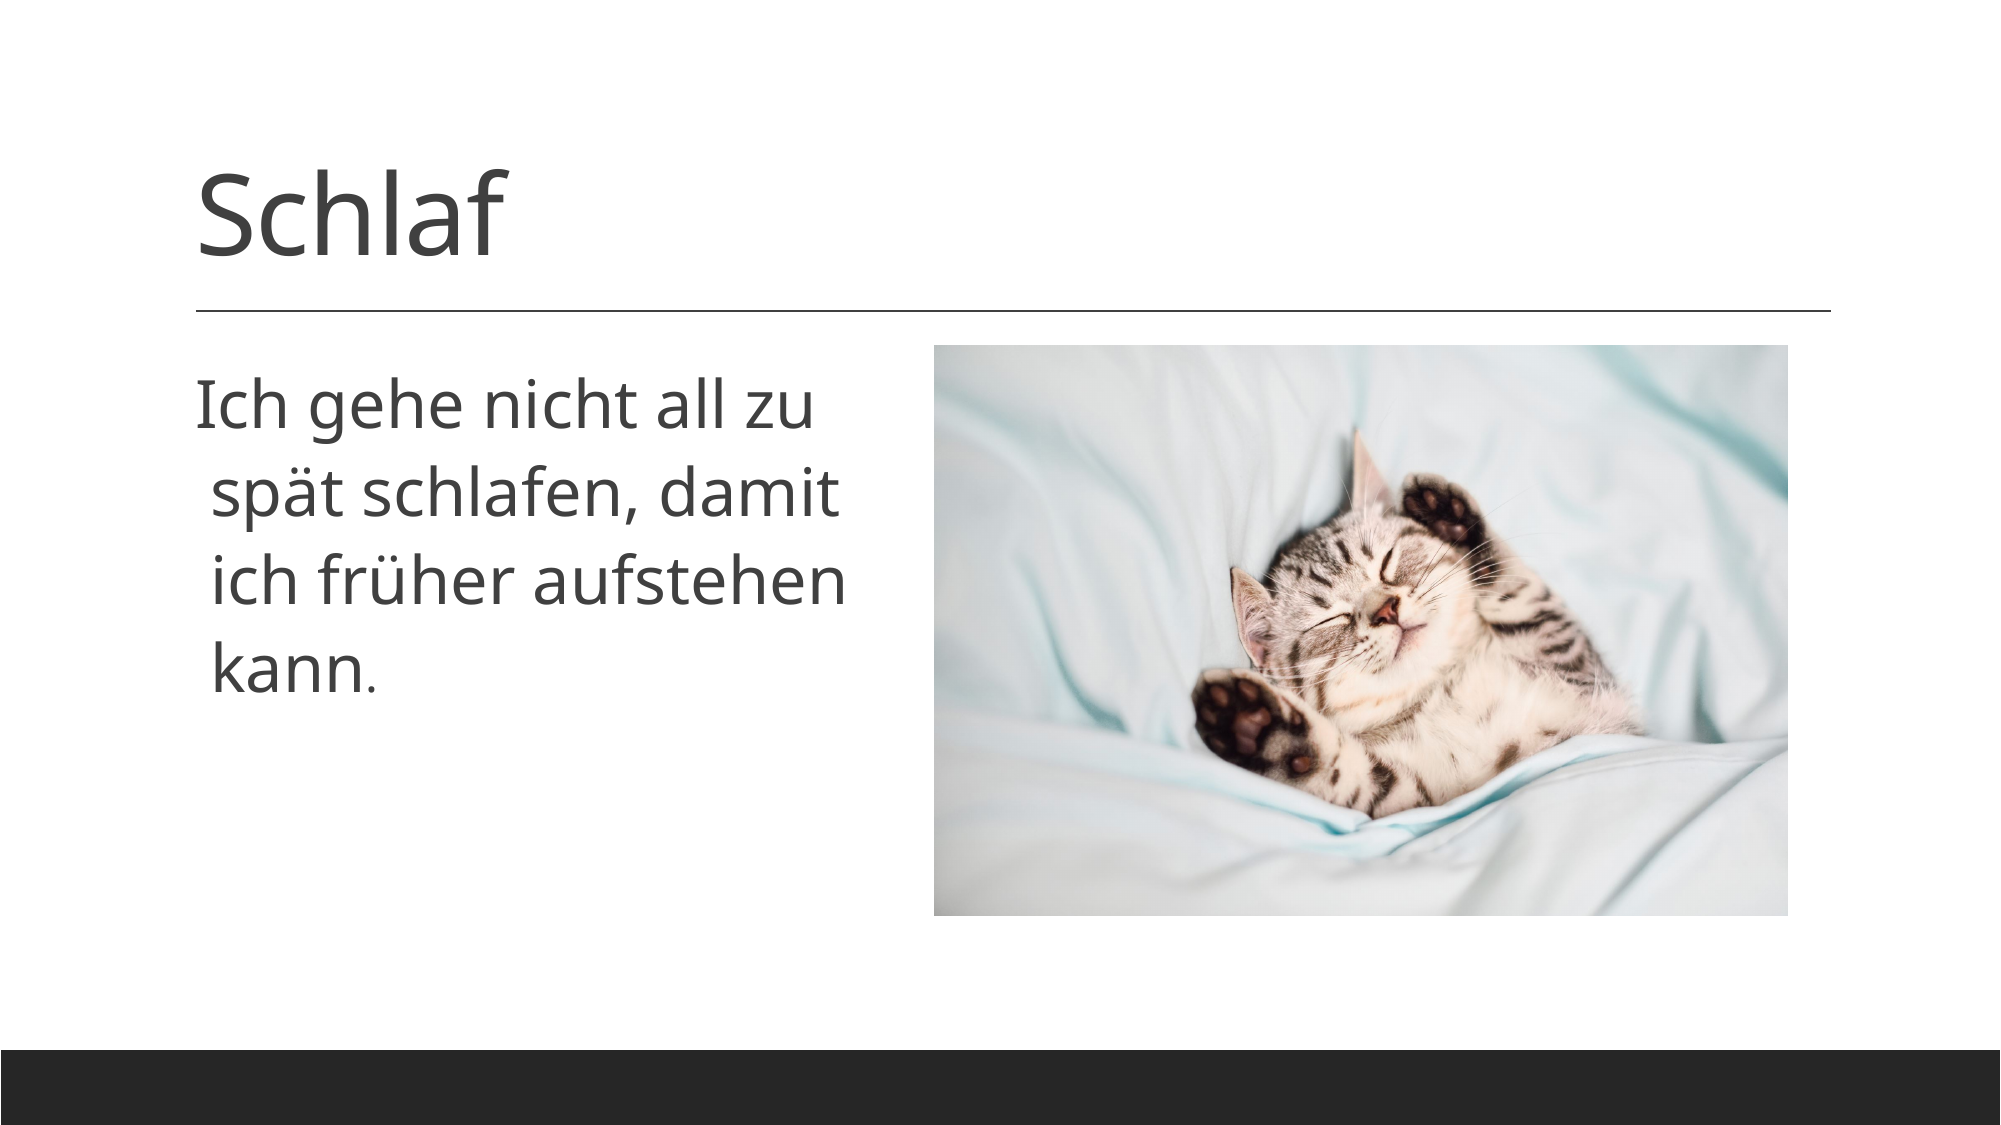

# Schlaf
Ich gehe nicht all zu spät schlafen, damit ich früher aufstehen kann.